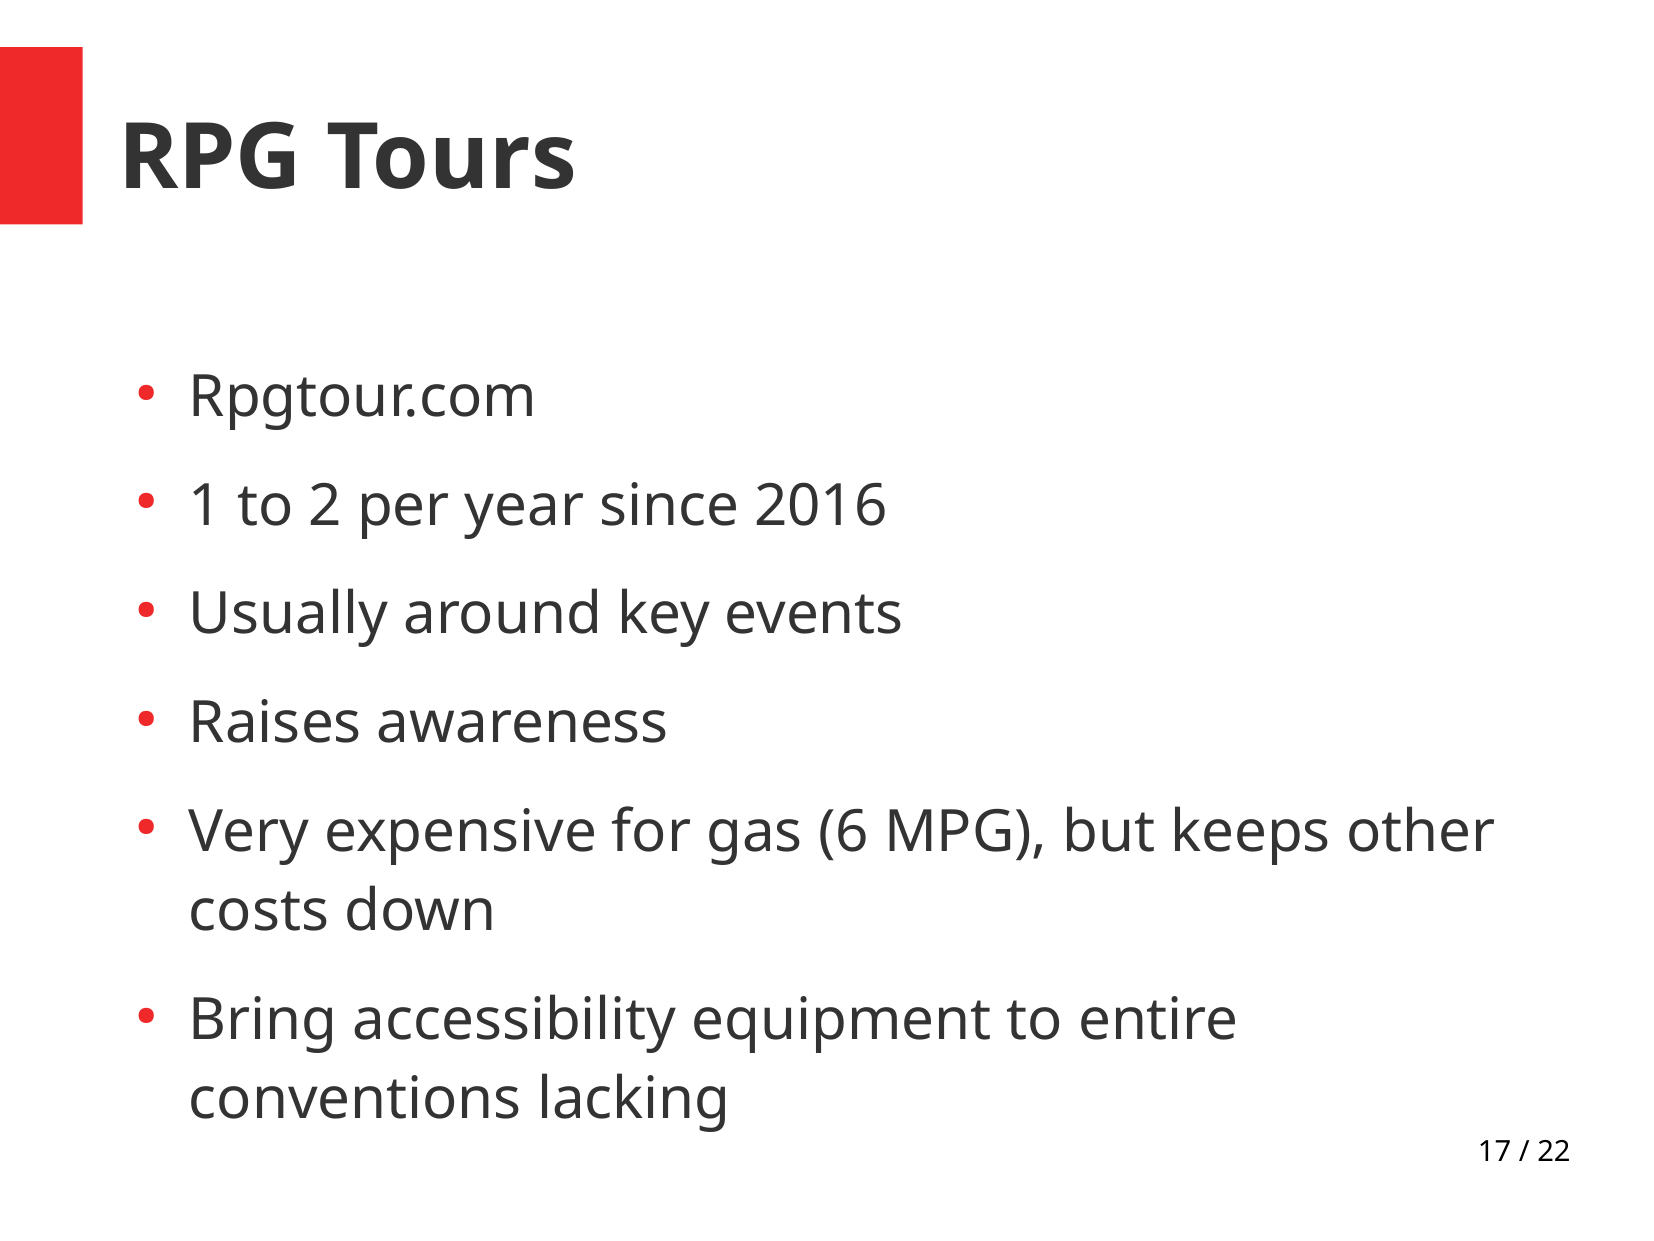

# RPG Tours
Rpgtour.com
1 to 2 per year since 2016
Usually around key events
Raises awareness
Very expensive for gas (6 MPG), but keeps other costs down
Bring accessibility equipment to entire conventions lacking
17